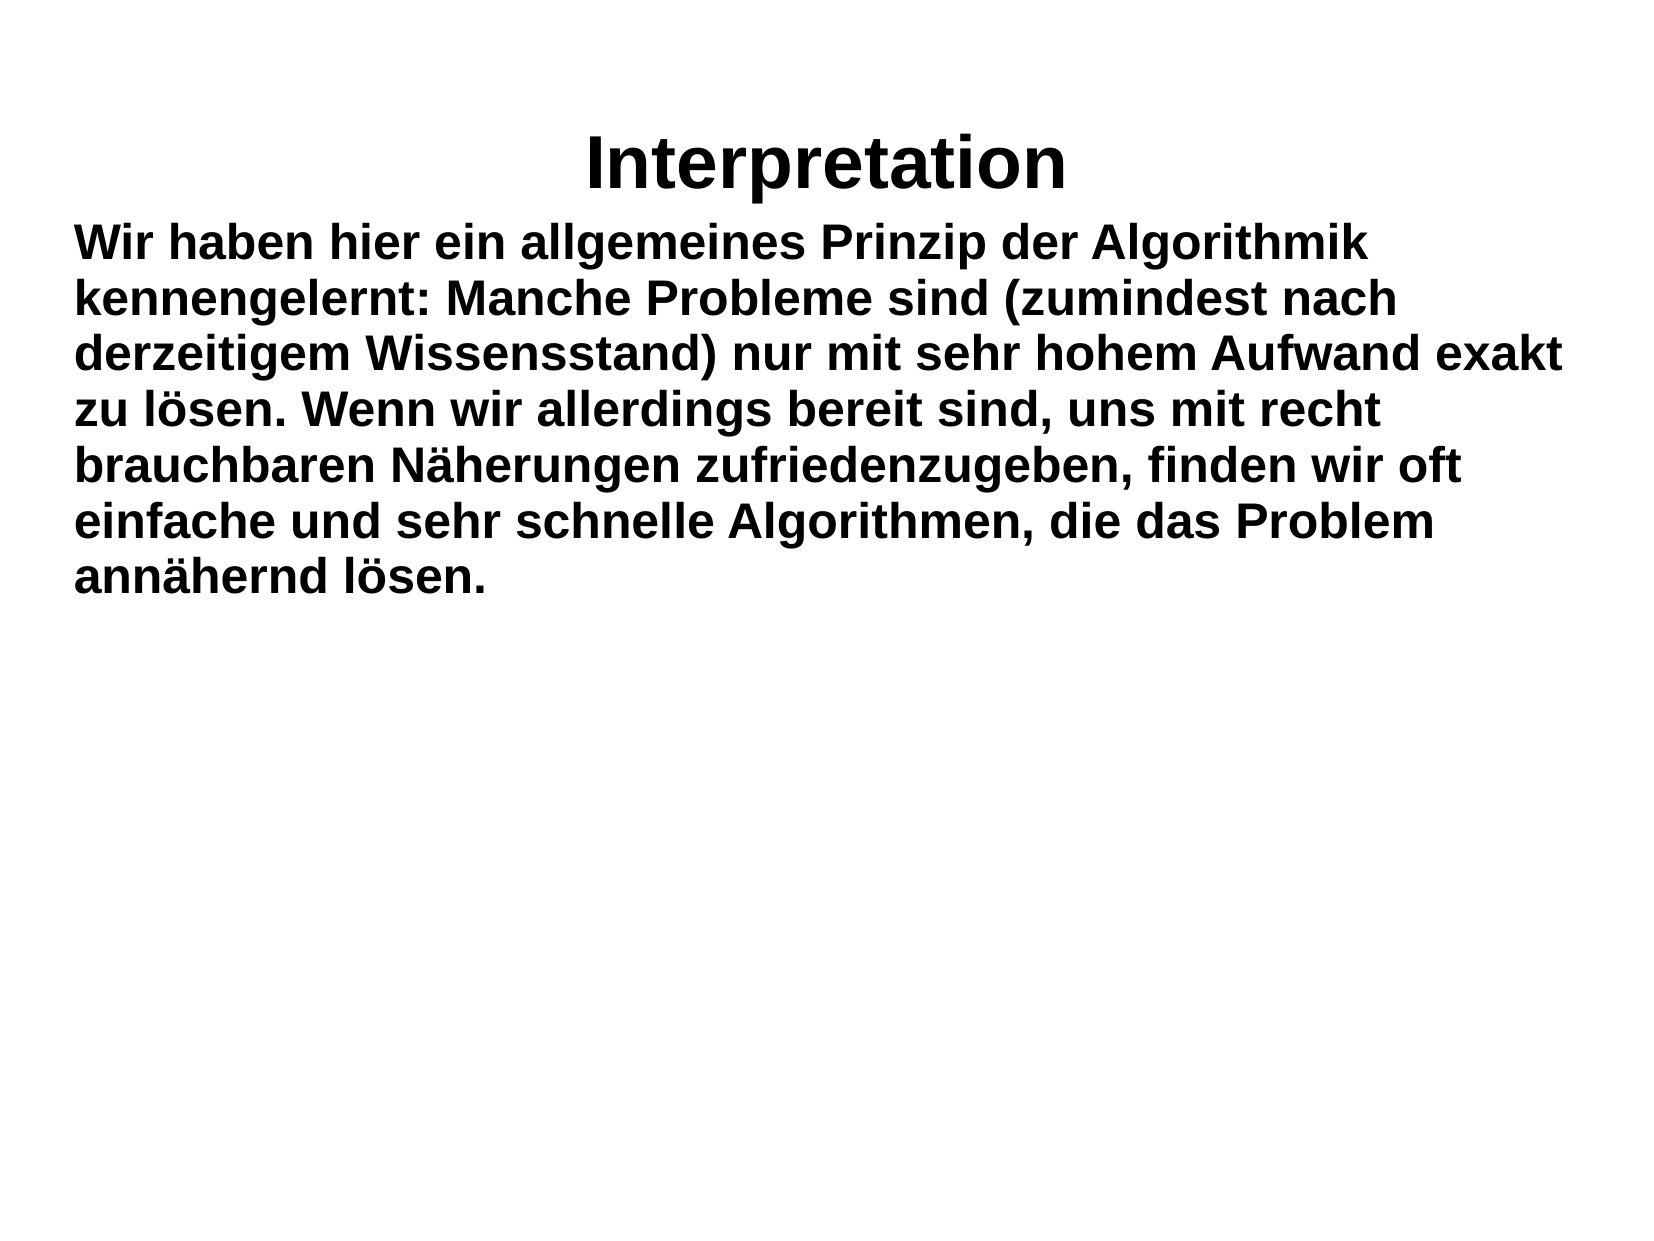

# Interpretation
Wir haben hier ein allgemeines Prinzip der Algorithmik kennengelernt: Manche Probleme sind (zumindest nach derzeitigem Wissensstand) nur mit sehr hohem Aufwand exakt zu lösen. Wenn wir allerdings bereit sind, uns mit recht brauchbaren Näherungen zufriedenzugeben, finden wir oft einfache und sehr schnelle Algorithmen, die das Problem annähernd lösen.